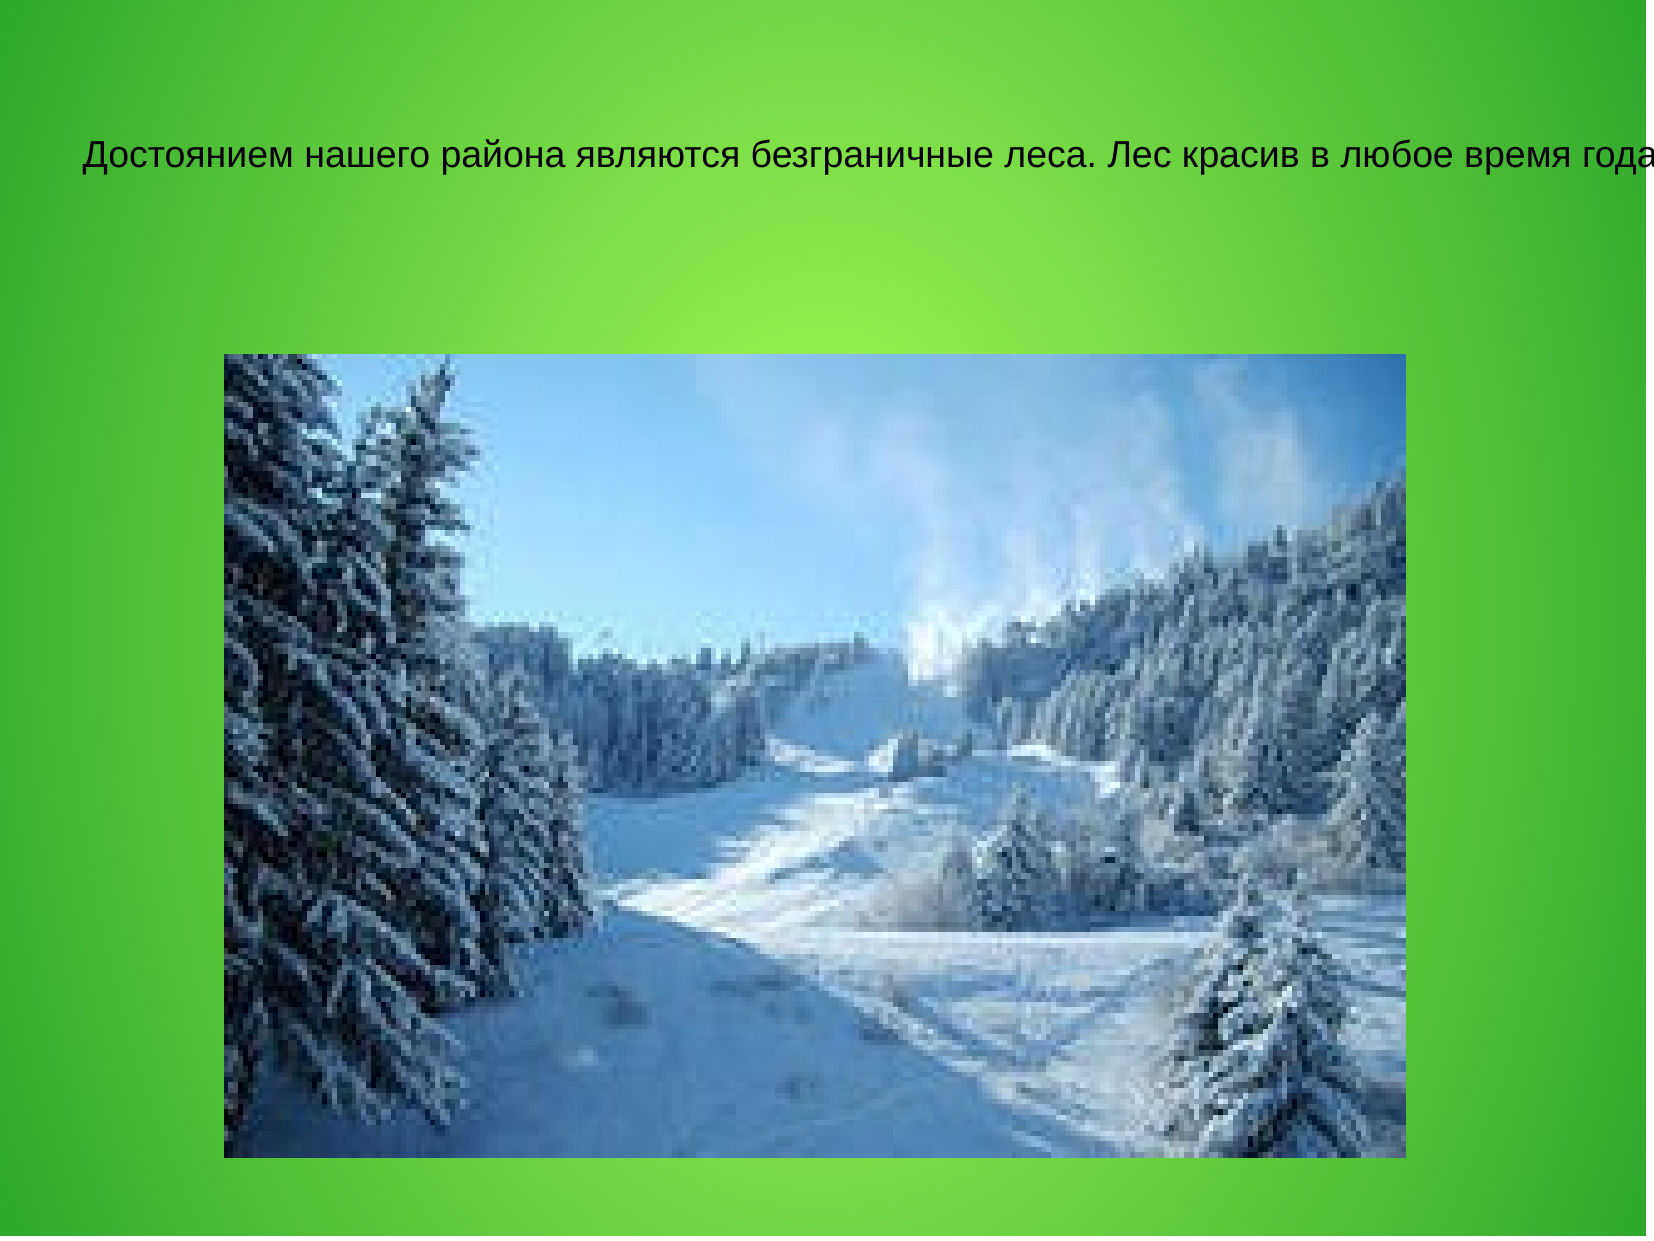

Достоянием нашего района являются безграничные леса. Лес красив в любое время года